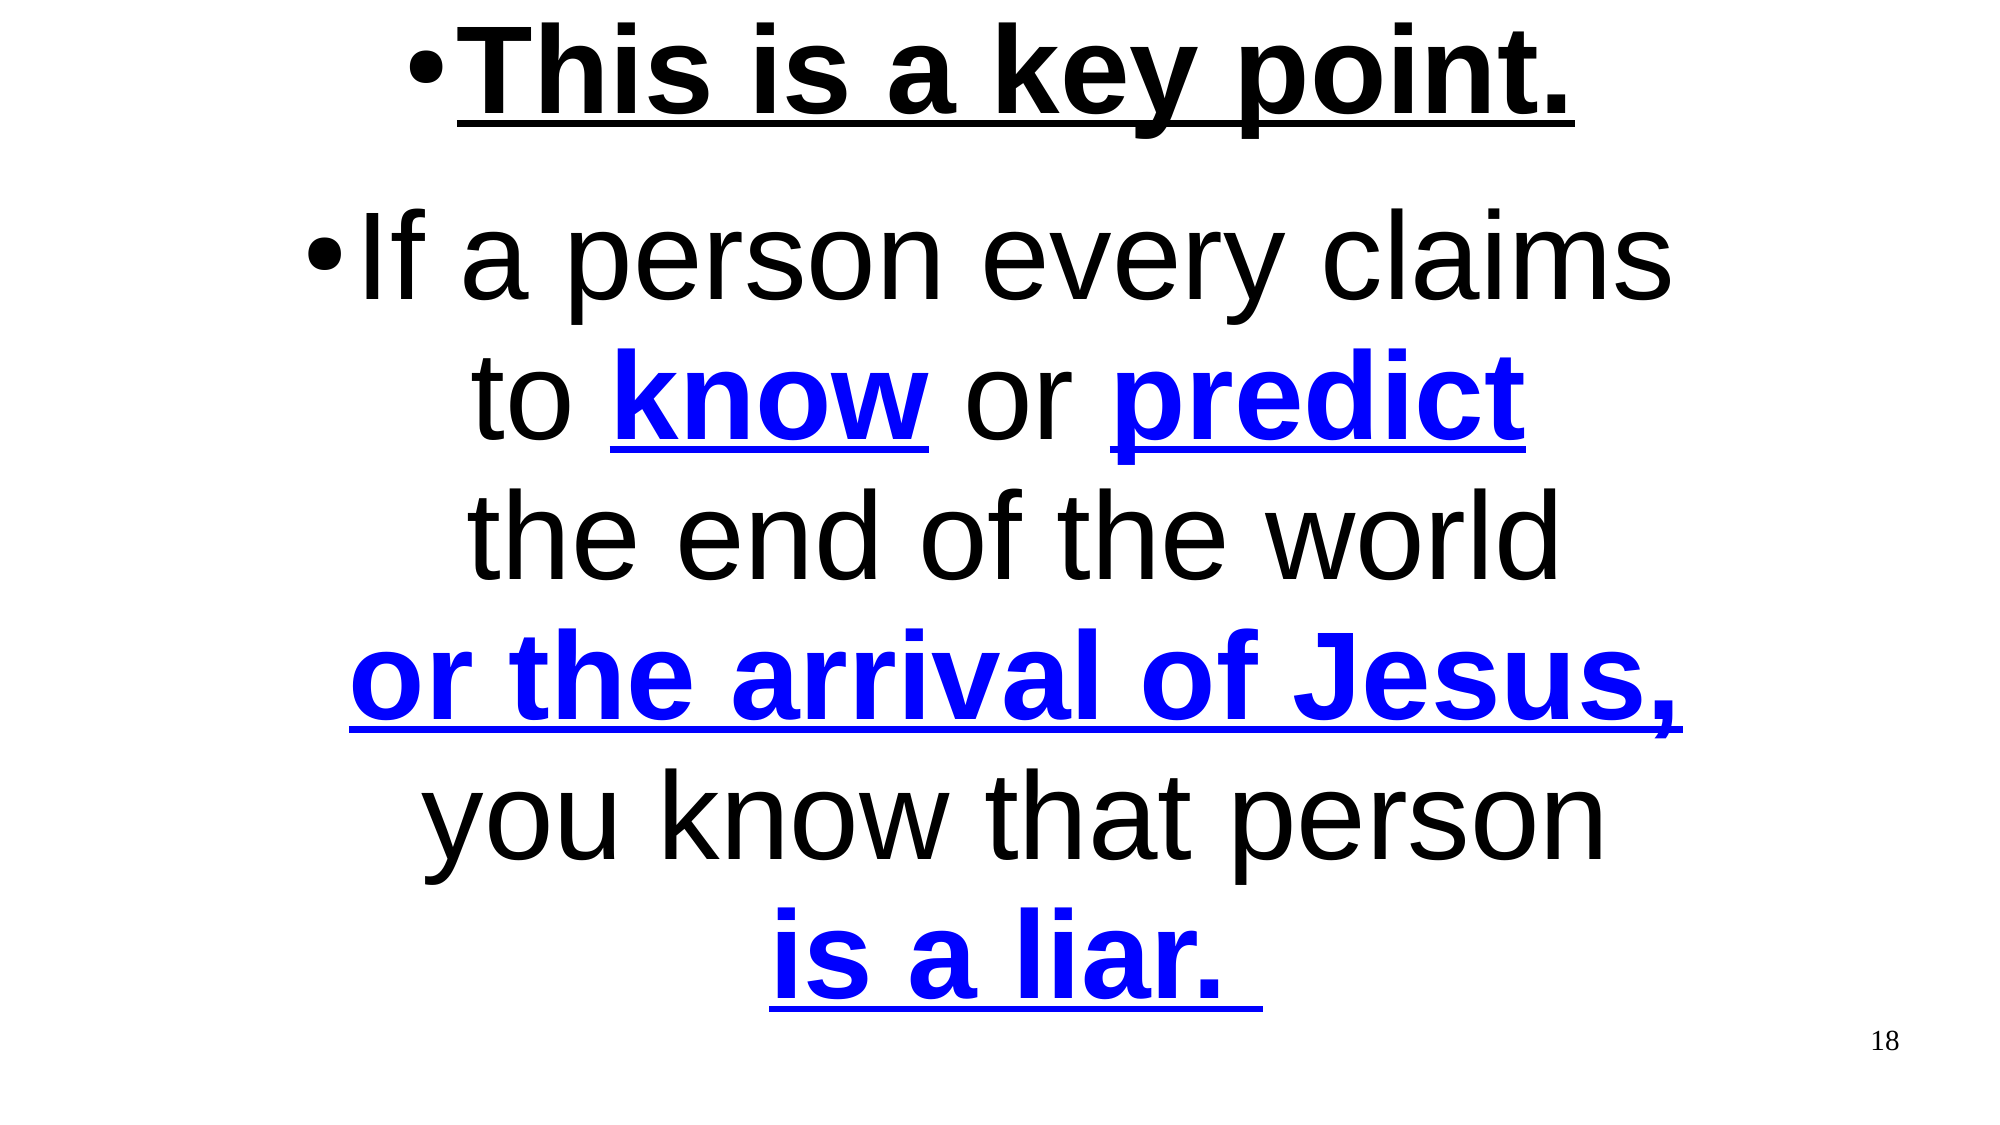

# This is a key point.
If a person every claims
to know or predict
the end of the world
or the arrival of Jesus,
you know that person
is a liar.
18